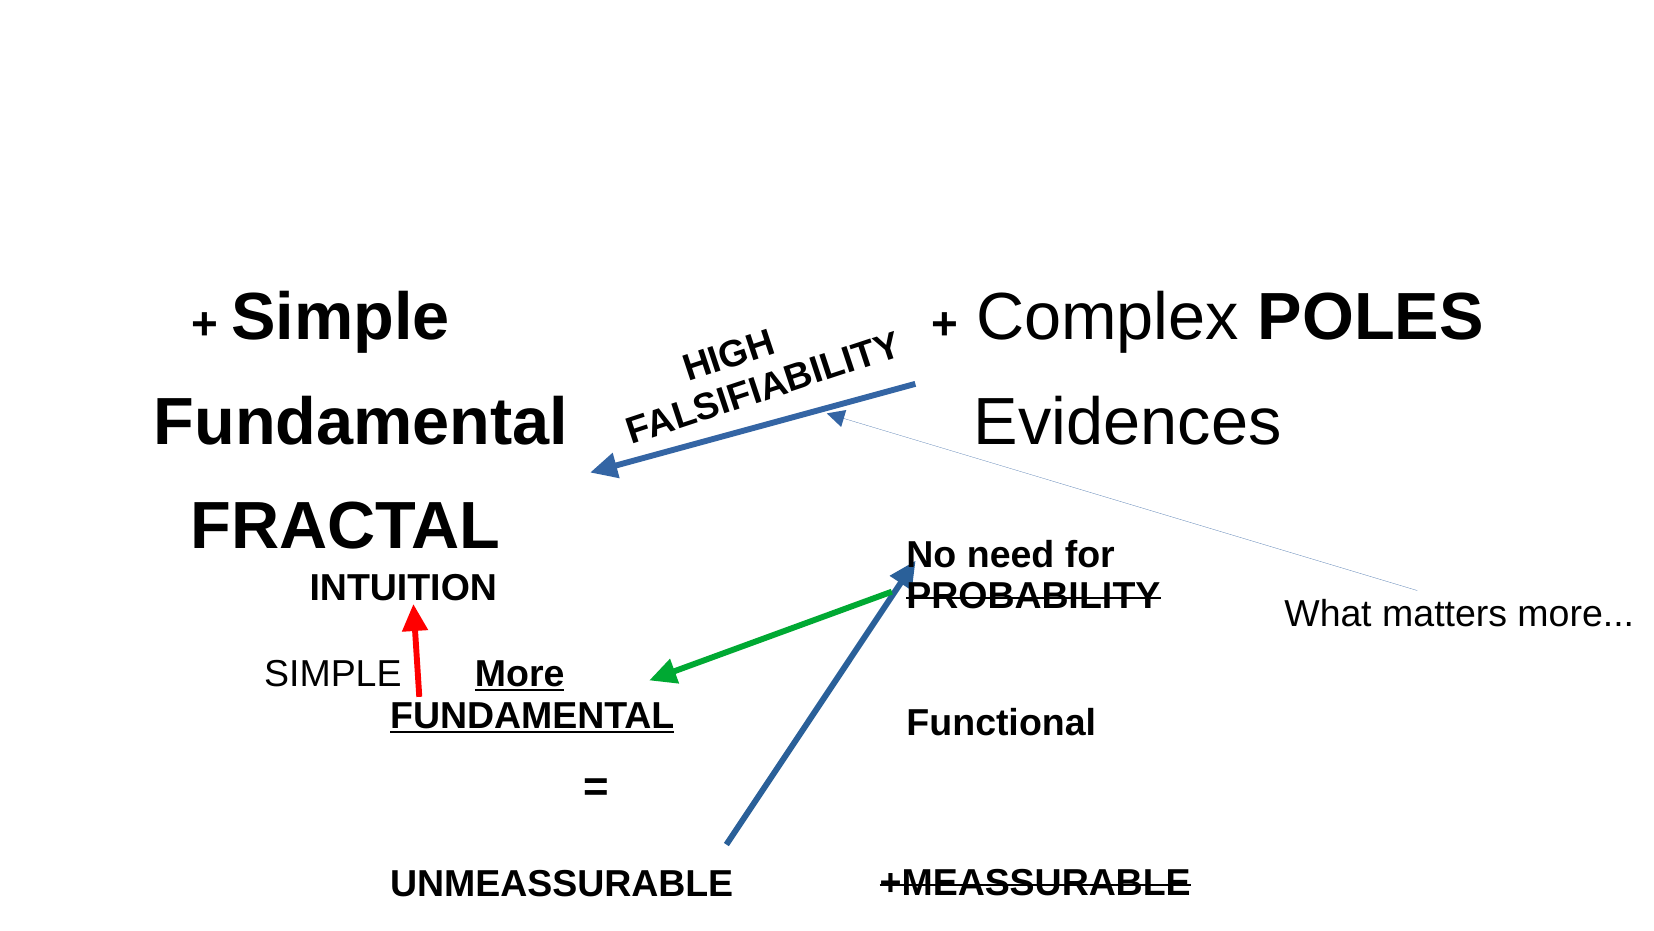

# + Simple + Complex POLES
Fundamental Evidences
 FRACTAL
 HIGH
FALSIFIABILITY
No need for
PROBABILITY
Functional
 INTUITION
 SIMPLE More
 FUNDAMENTAL
 UNMEASSURABLE
What matters more...
 =
+MEASSURABLE